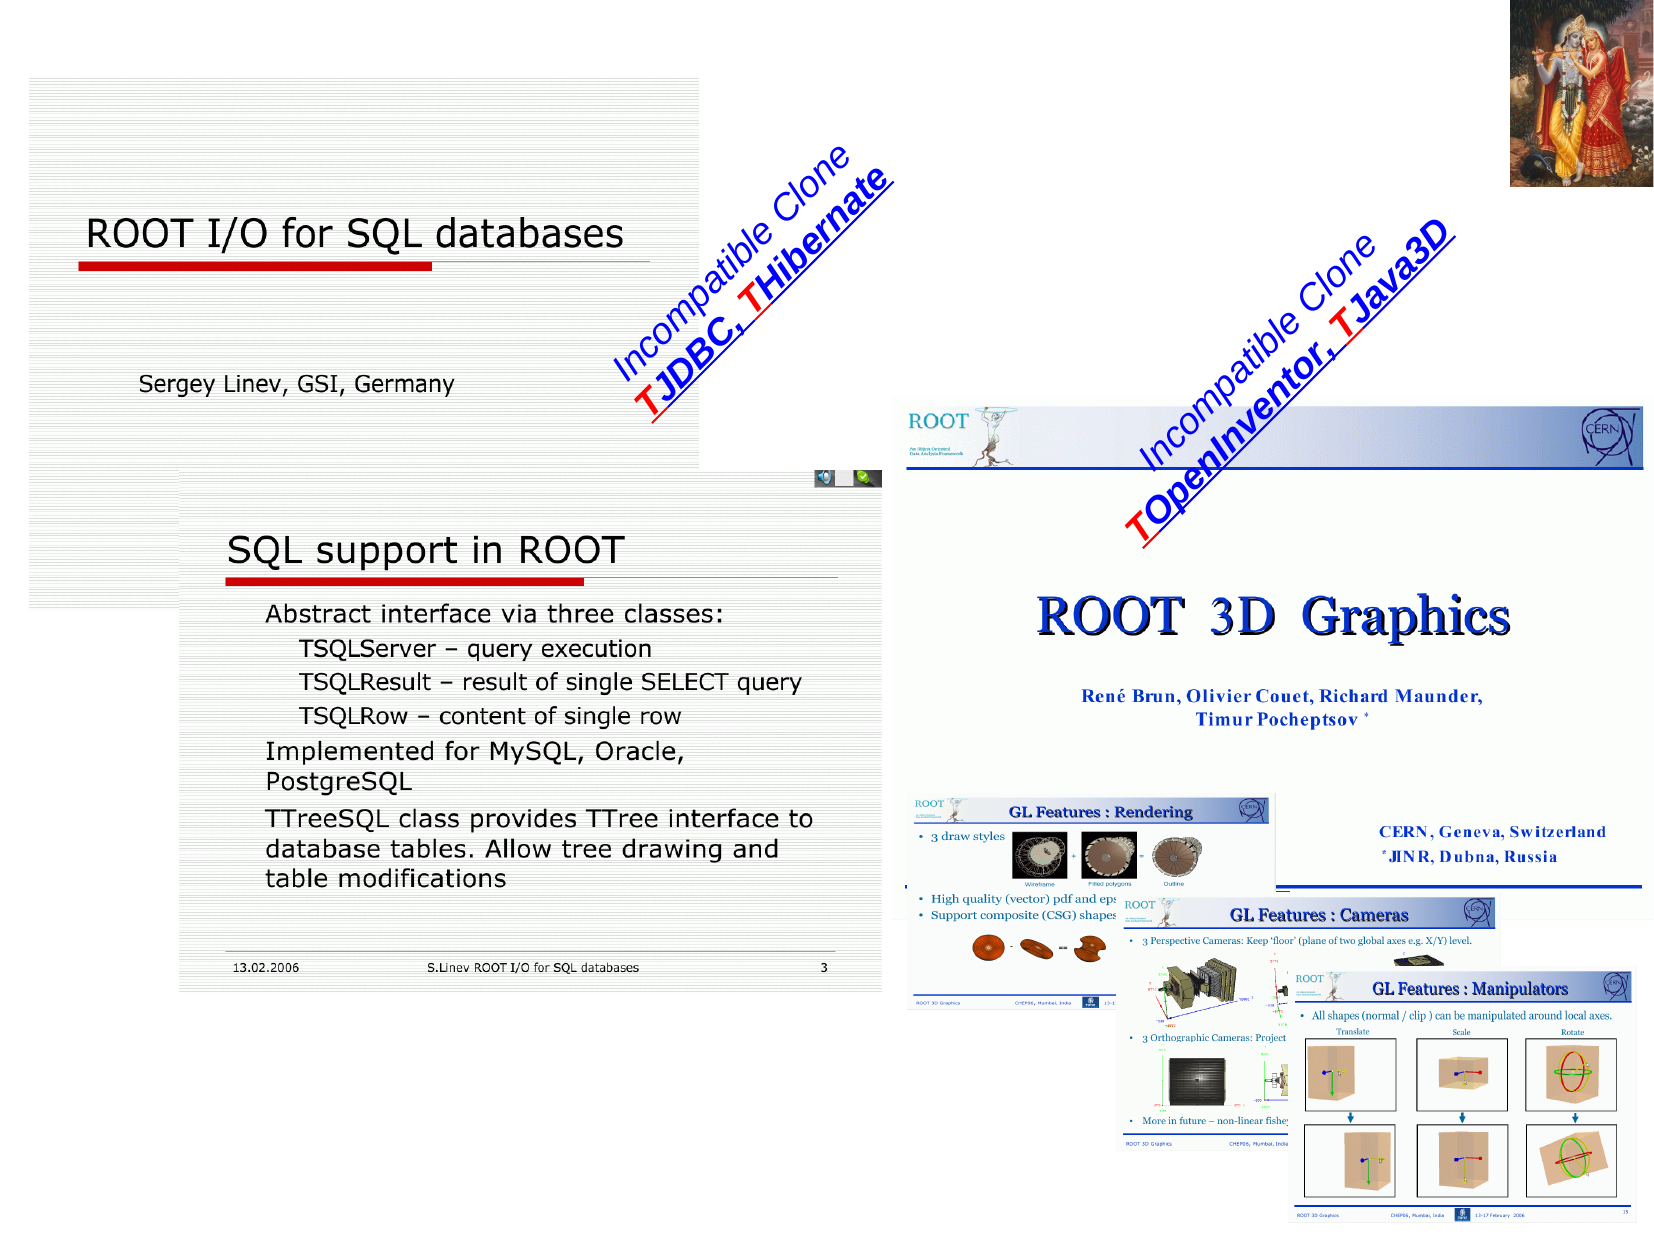

Incompatible Clone
TJDBC, THibernate
Incompatible Clone
TOpenInventor, TJava3D